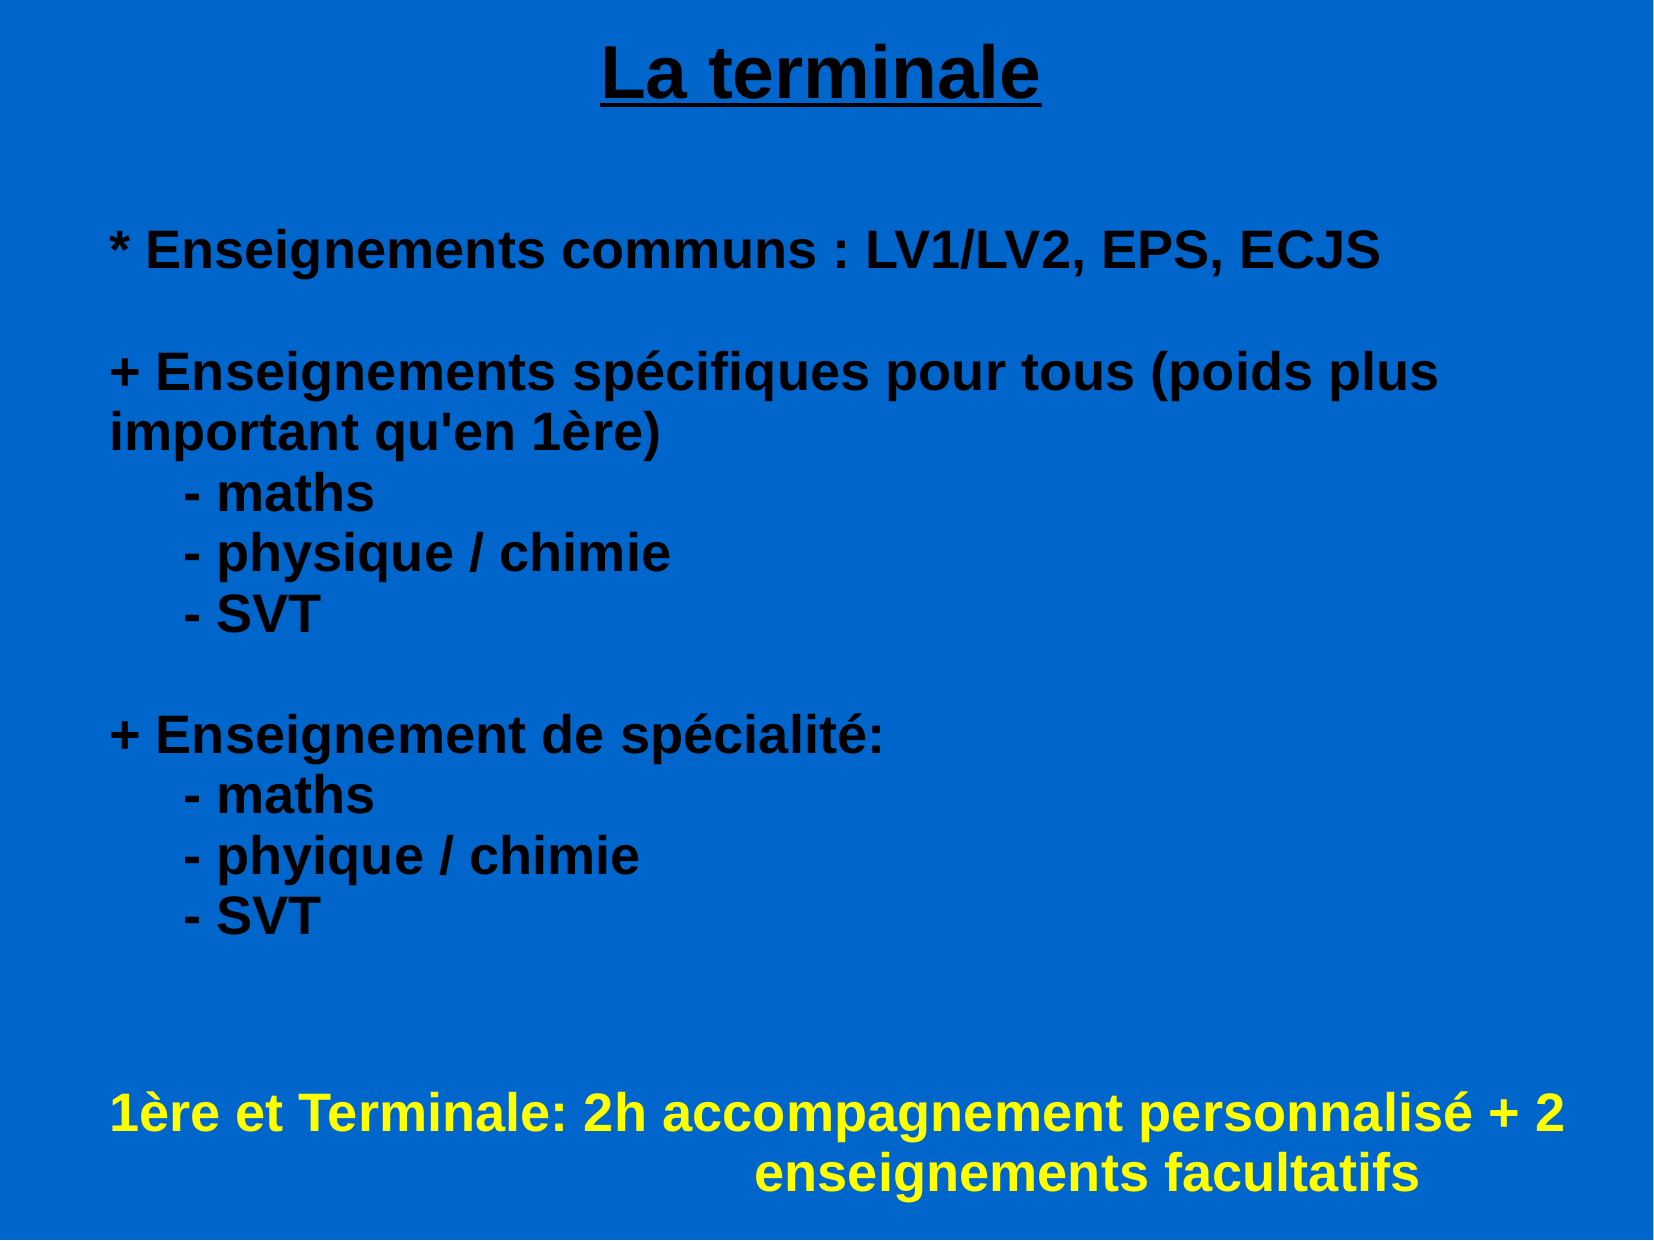

La terminale
* Enseignements communs : LV1/LV2, EPS, ECJS
+ Enseignements spécifiques pour tous (poids plus important qu'en 1ère)
	- maths
	- physique / chimie
	- SVT
+ Enseignement de spécialité:
	- maths
	- phyique / chimie
	- SVT
1ère et Terminale: 2h accompagnement personnalisé + 2 enseignements facultatifs